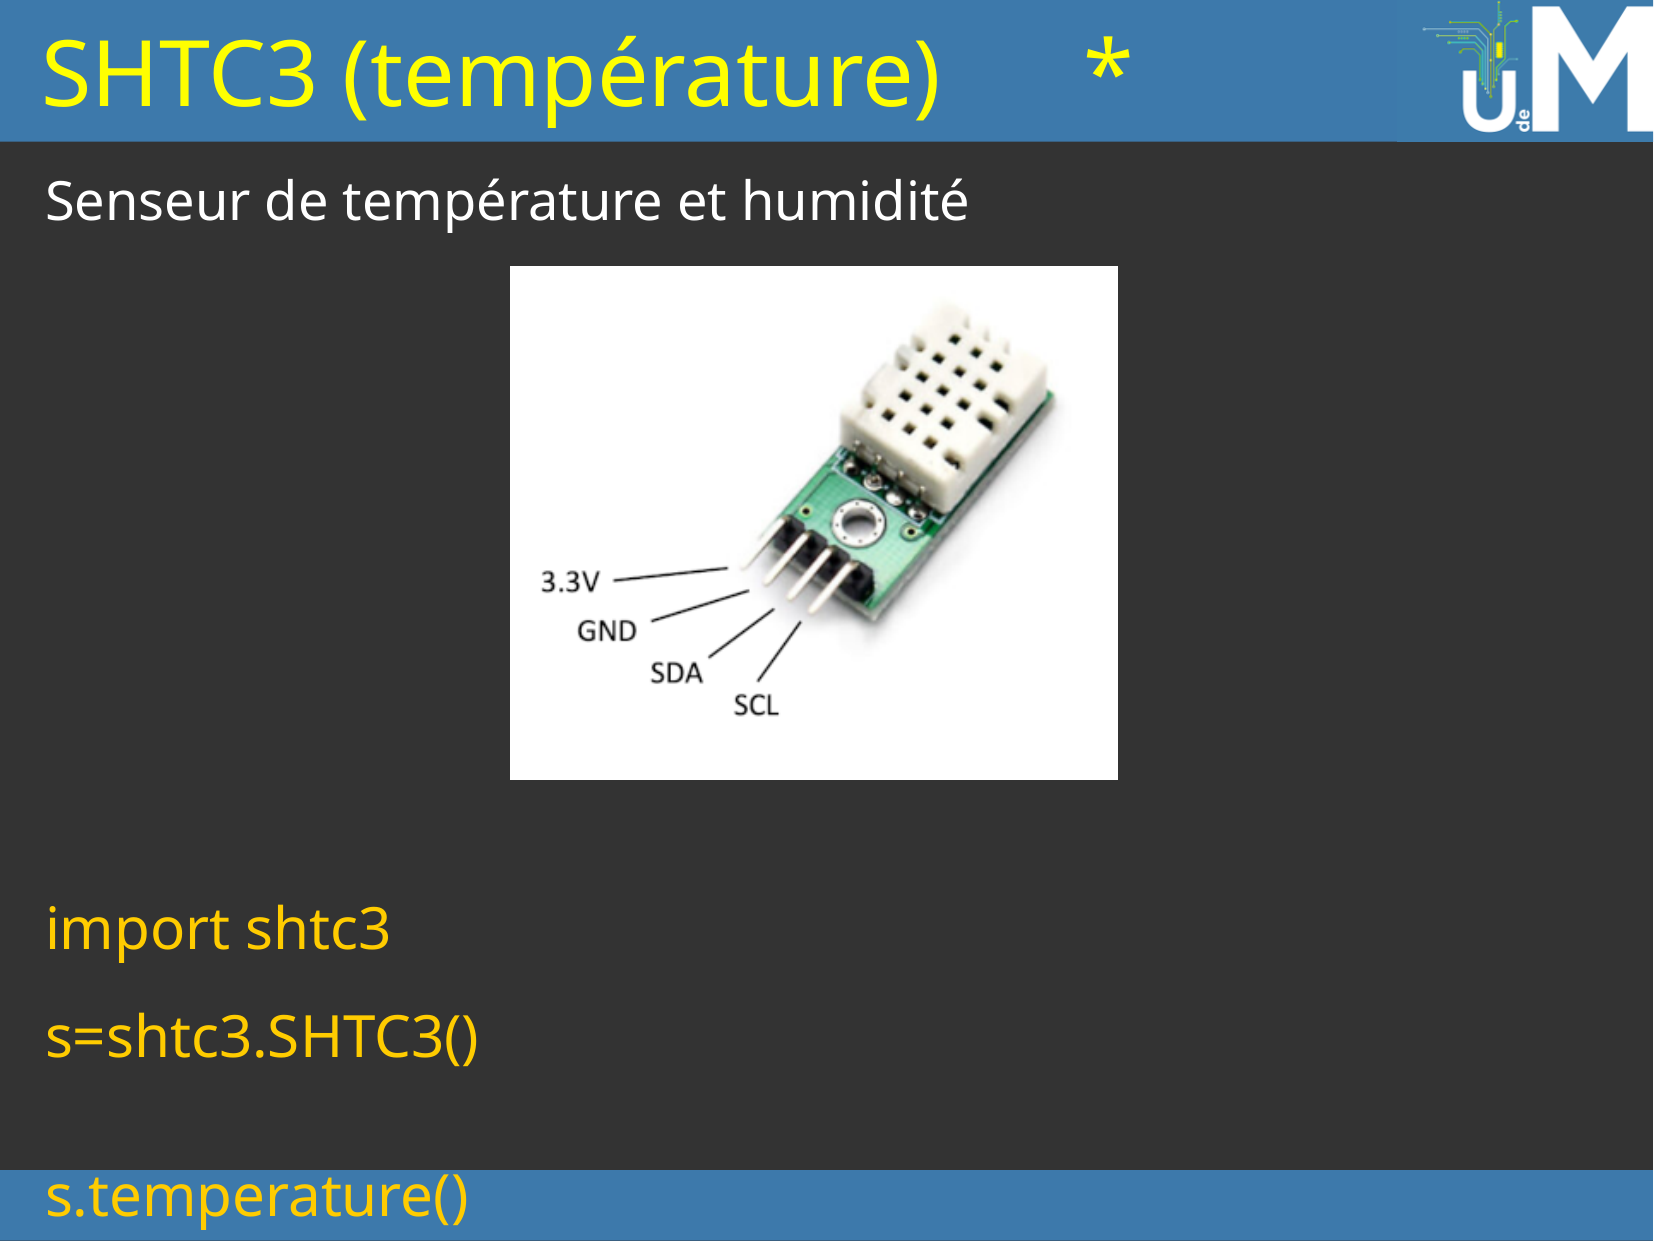

# SHTC3 (température) *
Senseur de température et humidité
import shtc3
s=shtc3.SHTC3()
s.temperature()